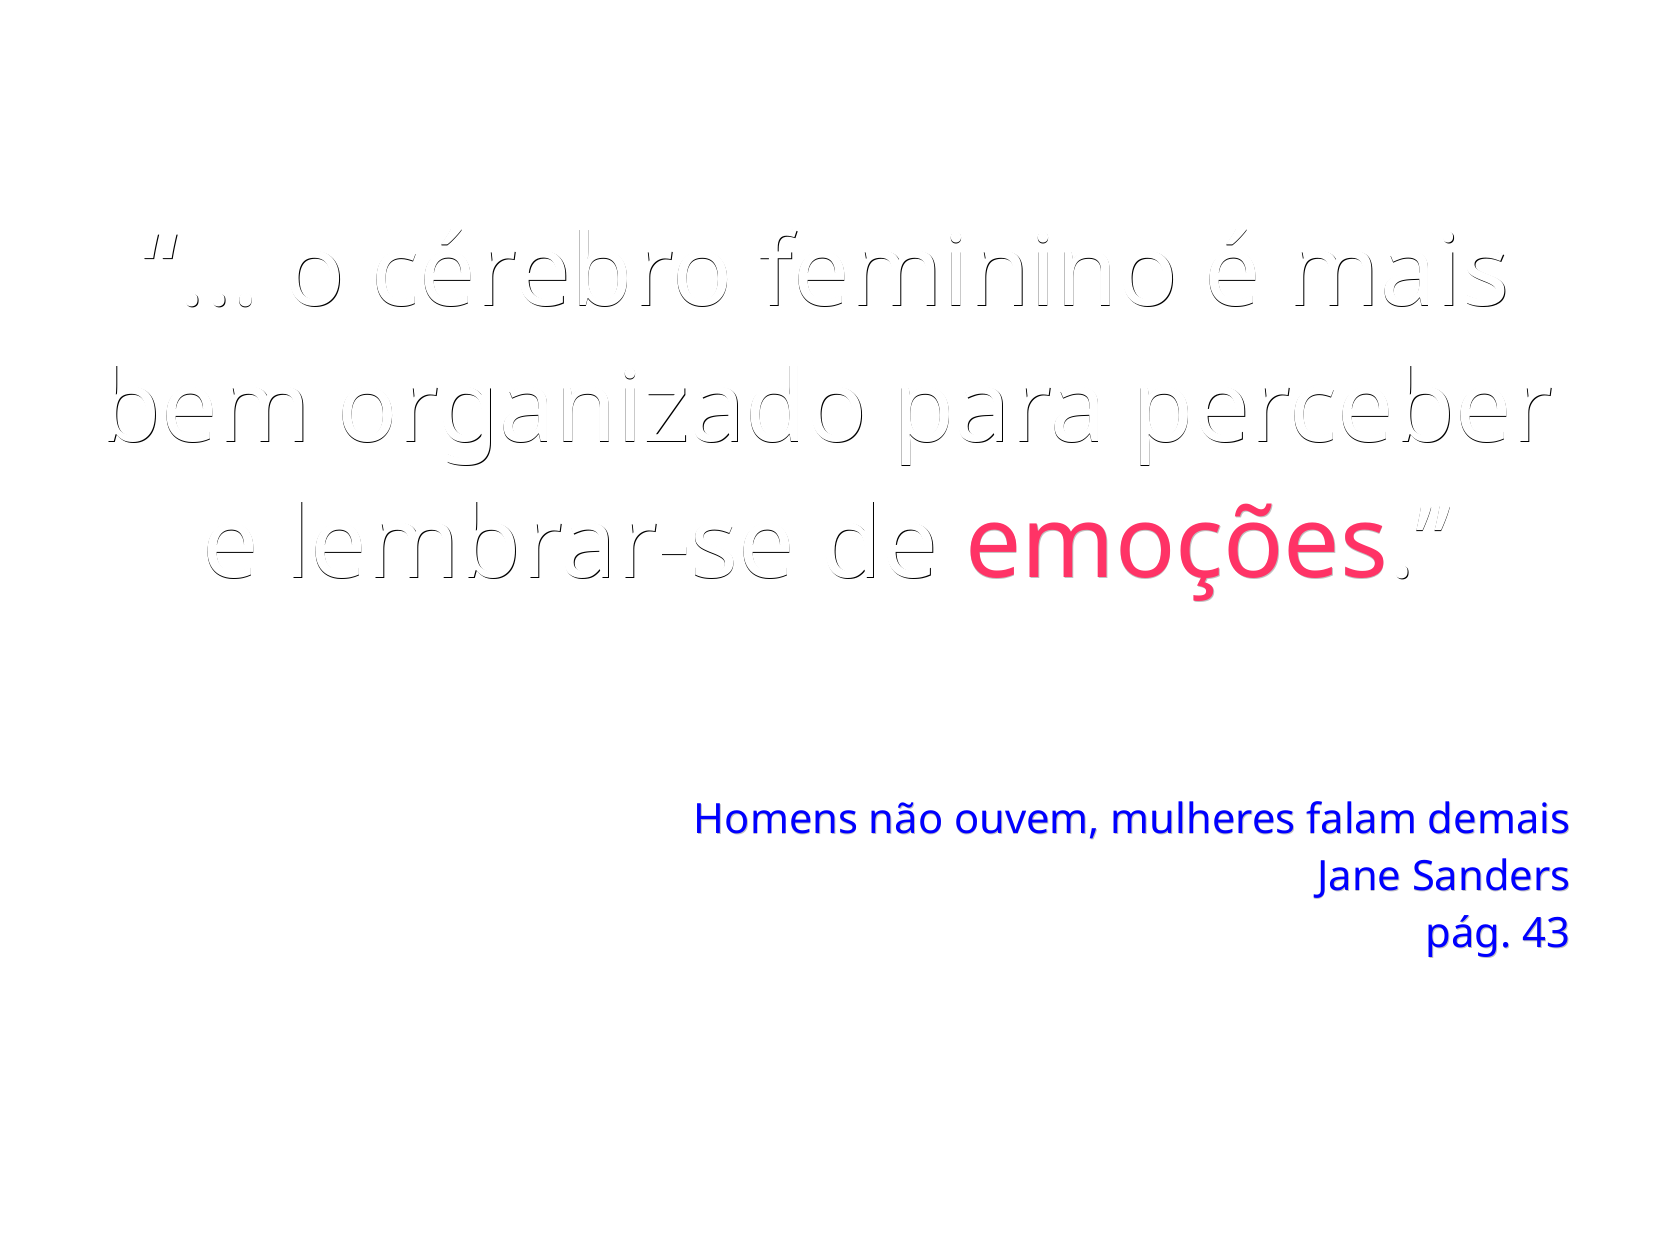

# “... o cérebro feminino é mais bem organizado para perceber e lembrar-se de emoções.”
Homens não ouvem, mulheres falam demais
Jane Sanders
pág. 43